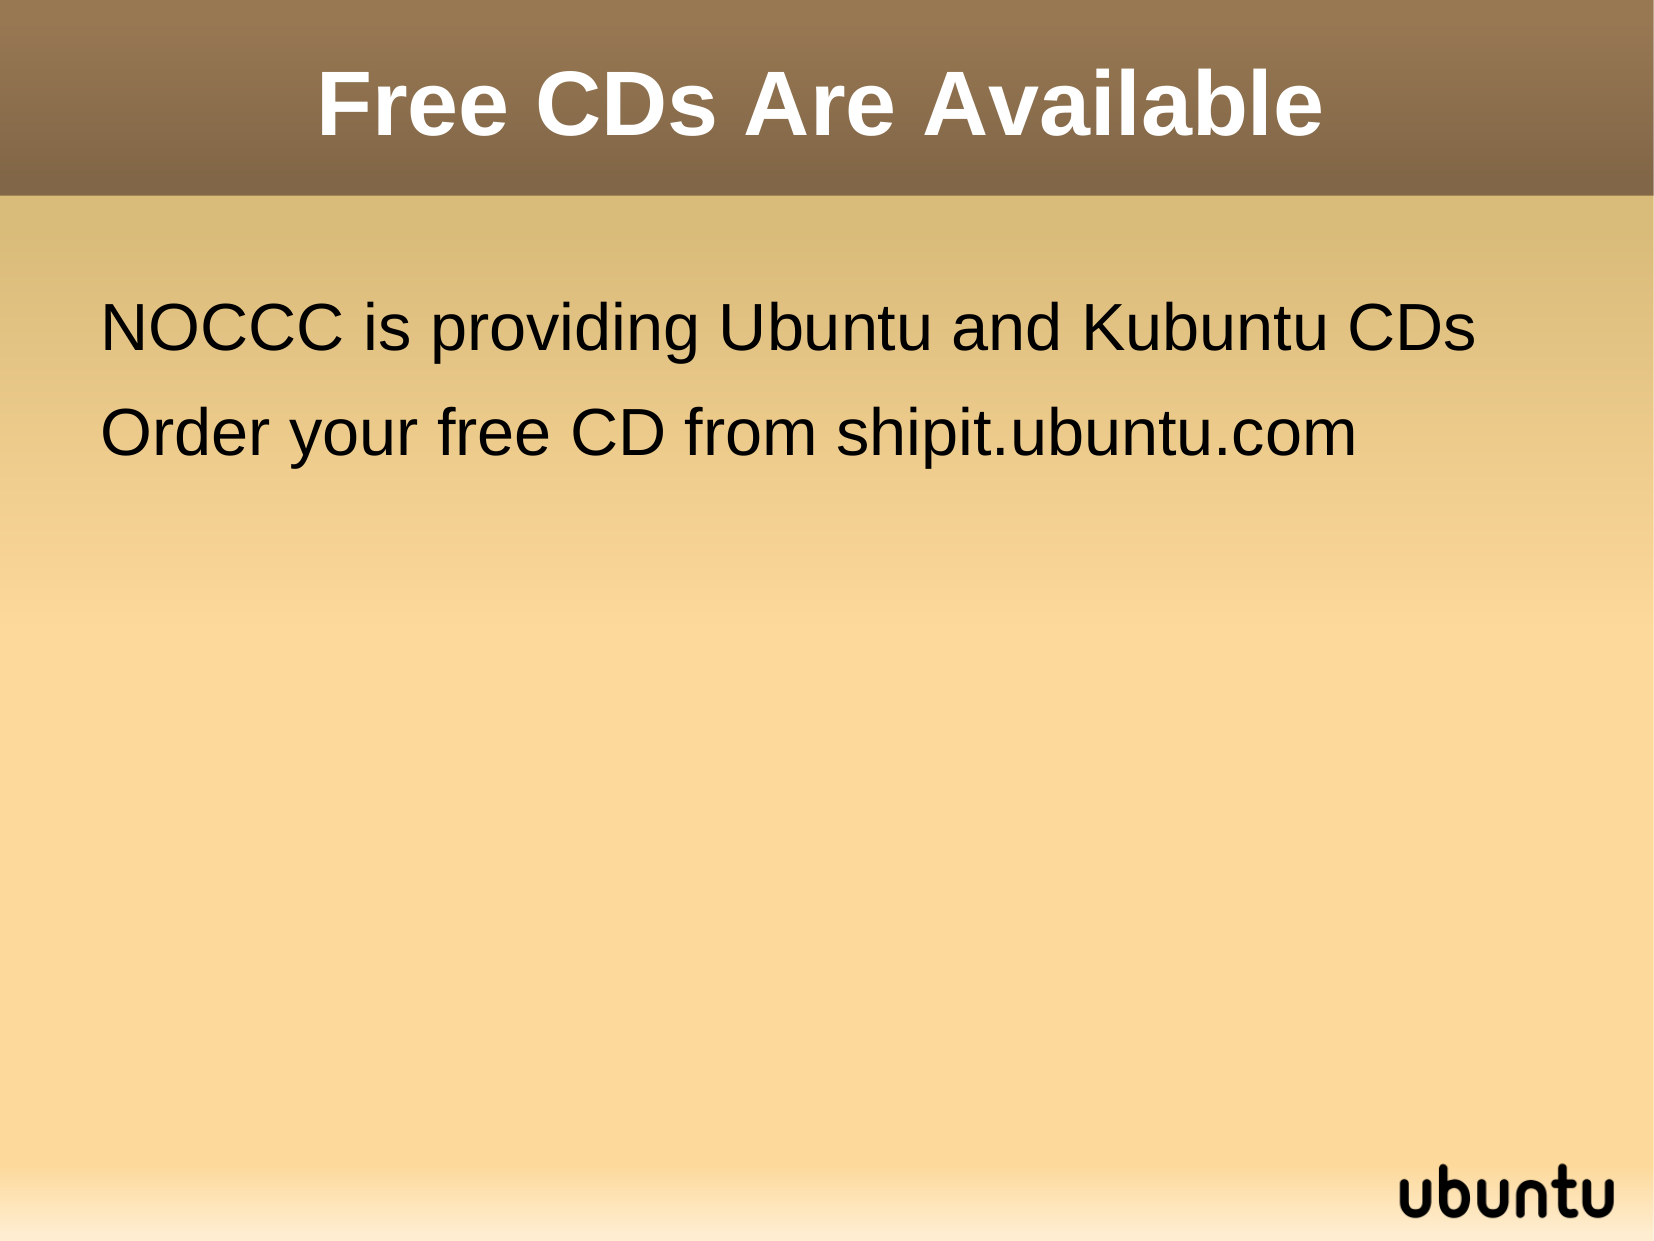

# Free CDs Are Available
NOCCC is providing Ubuntu and Kubuntu CDs
Order your free CD from shipit.ubuntu.com